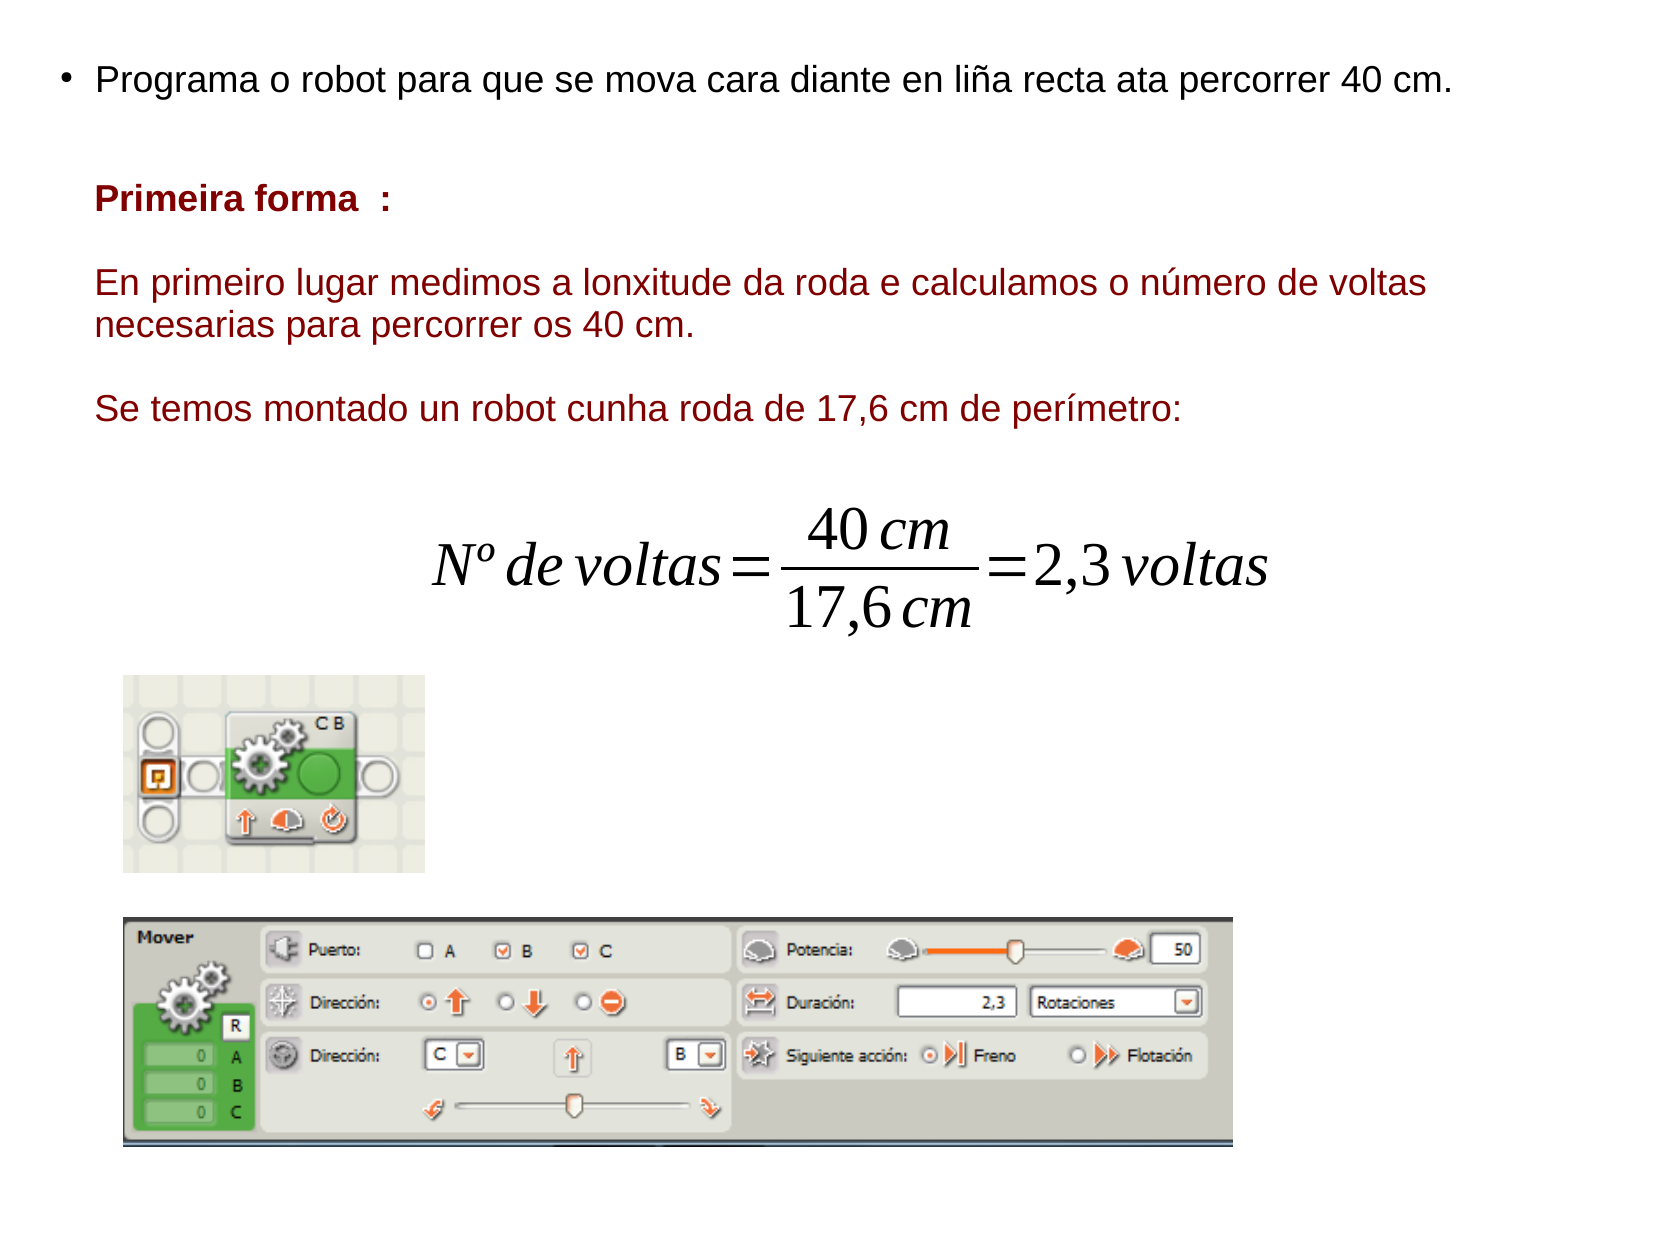

Programa o robot para que se mova cara diante en liña recta ata percorrer 40 cm.
Primeira forma :
En primeiro lugar medimos a lonxitude da roda e calculamos o número de voltas necesarias para percorrer os 40 cm.
Se temos montado un robot cunha roda de 17,6 cm de perímetro: